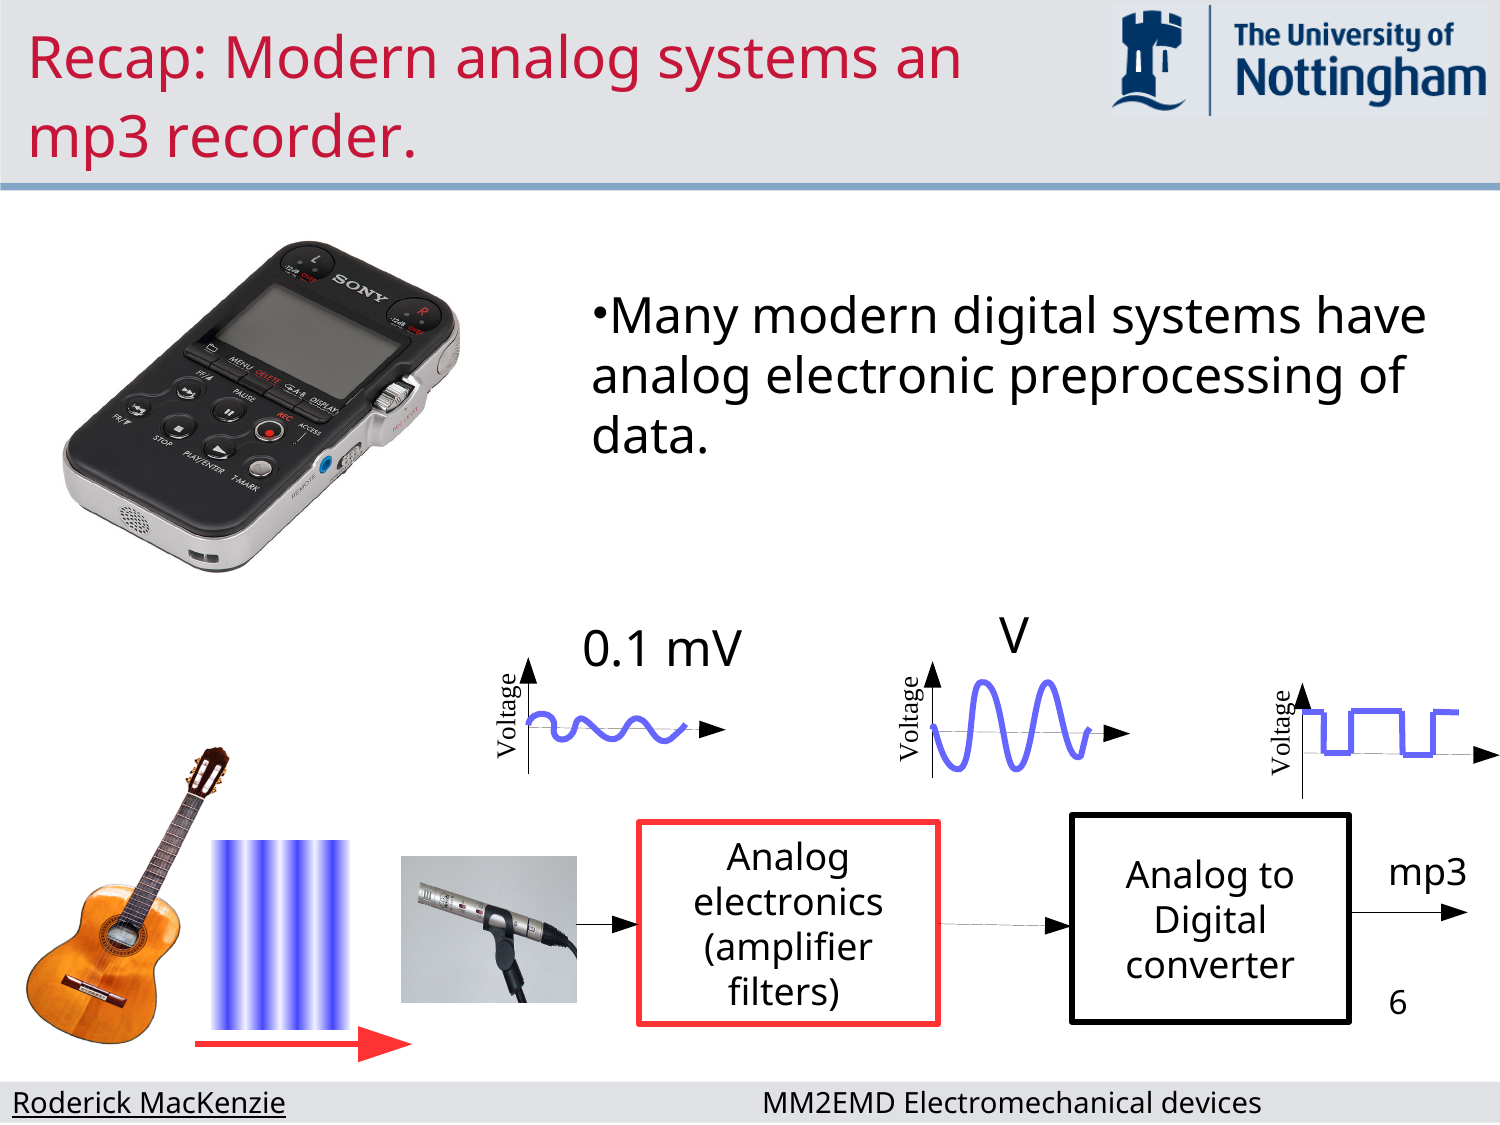

# Recap: Modern analog systems an mp3 recorder.
Many modern digital systems have analog electronic preprocessing of data.
V
0.1 mV
Voltage
Voltage
Voltage
Analog to
Digital
converter
Analog
electronics
(amplifier
filters)
mp3